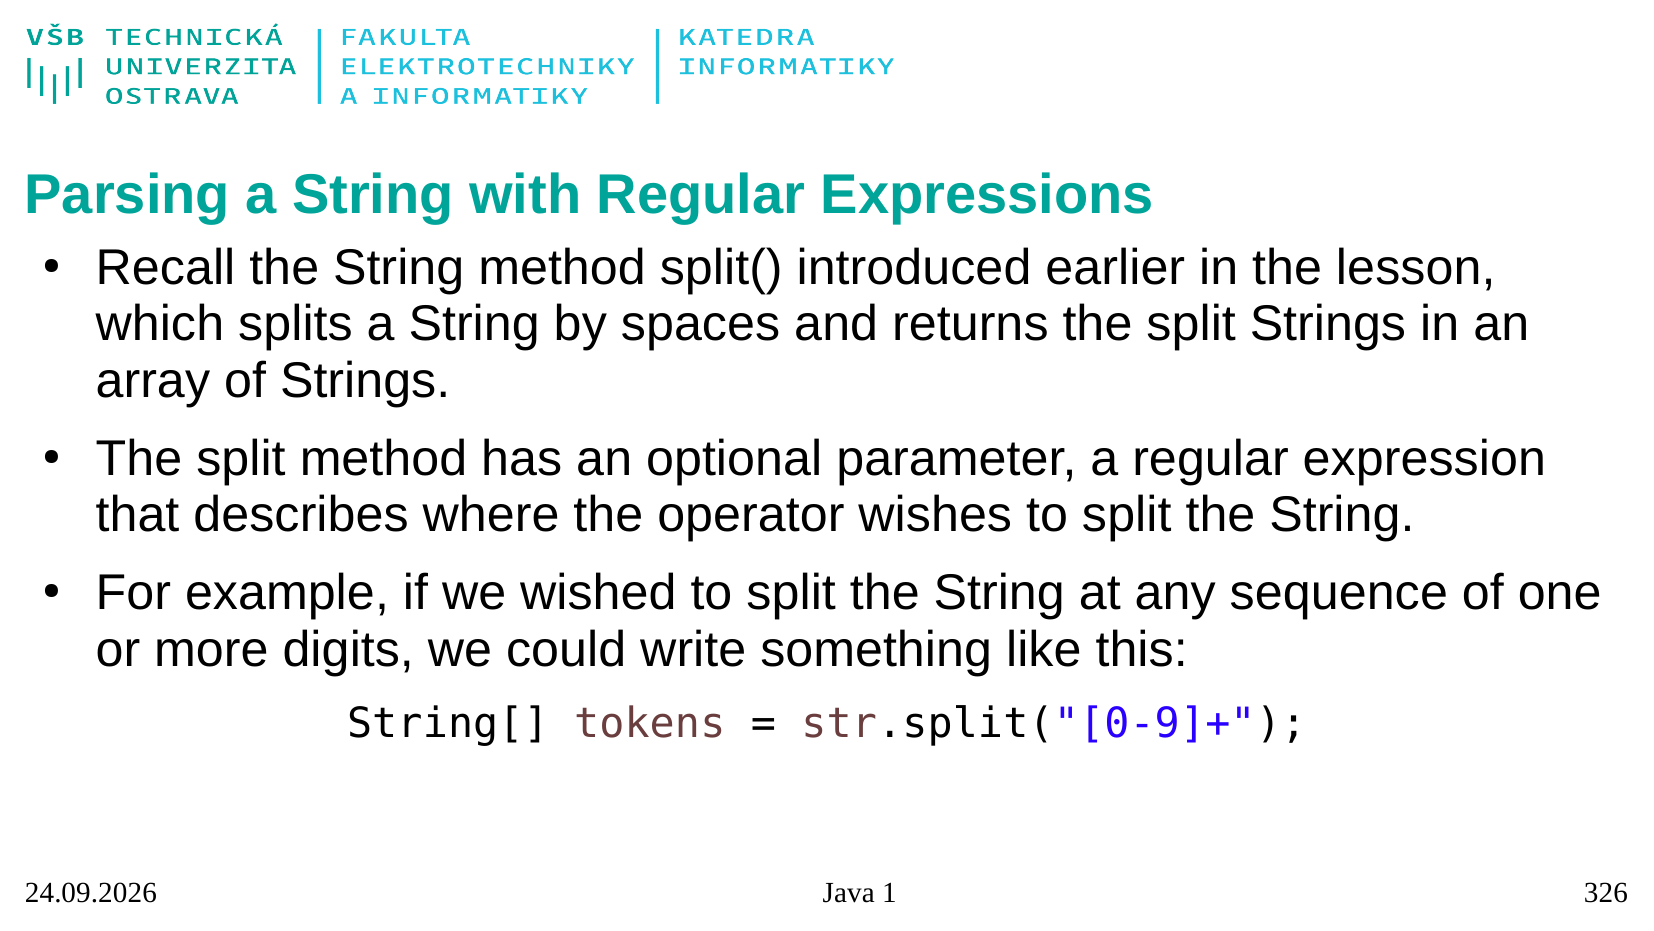

# Parsing a String with Regular Expressions
Recall the String method split() introduced earlier in the lesson, which splits a String by spaces and returns the split Strings in an array of Strings.
The split method has an optional parameter, a regular expression that describes where the operator wishes to split the String.
For example, if we wished to split the String at any sequence of one or more digits, we could write something like this:
String[] tokens = str.split("[0-9]+");
Java 1
326